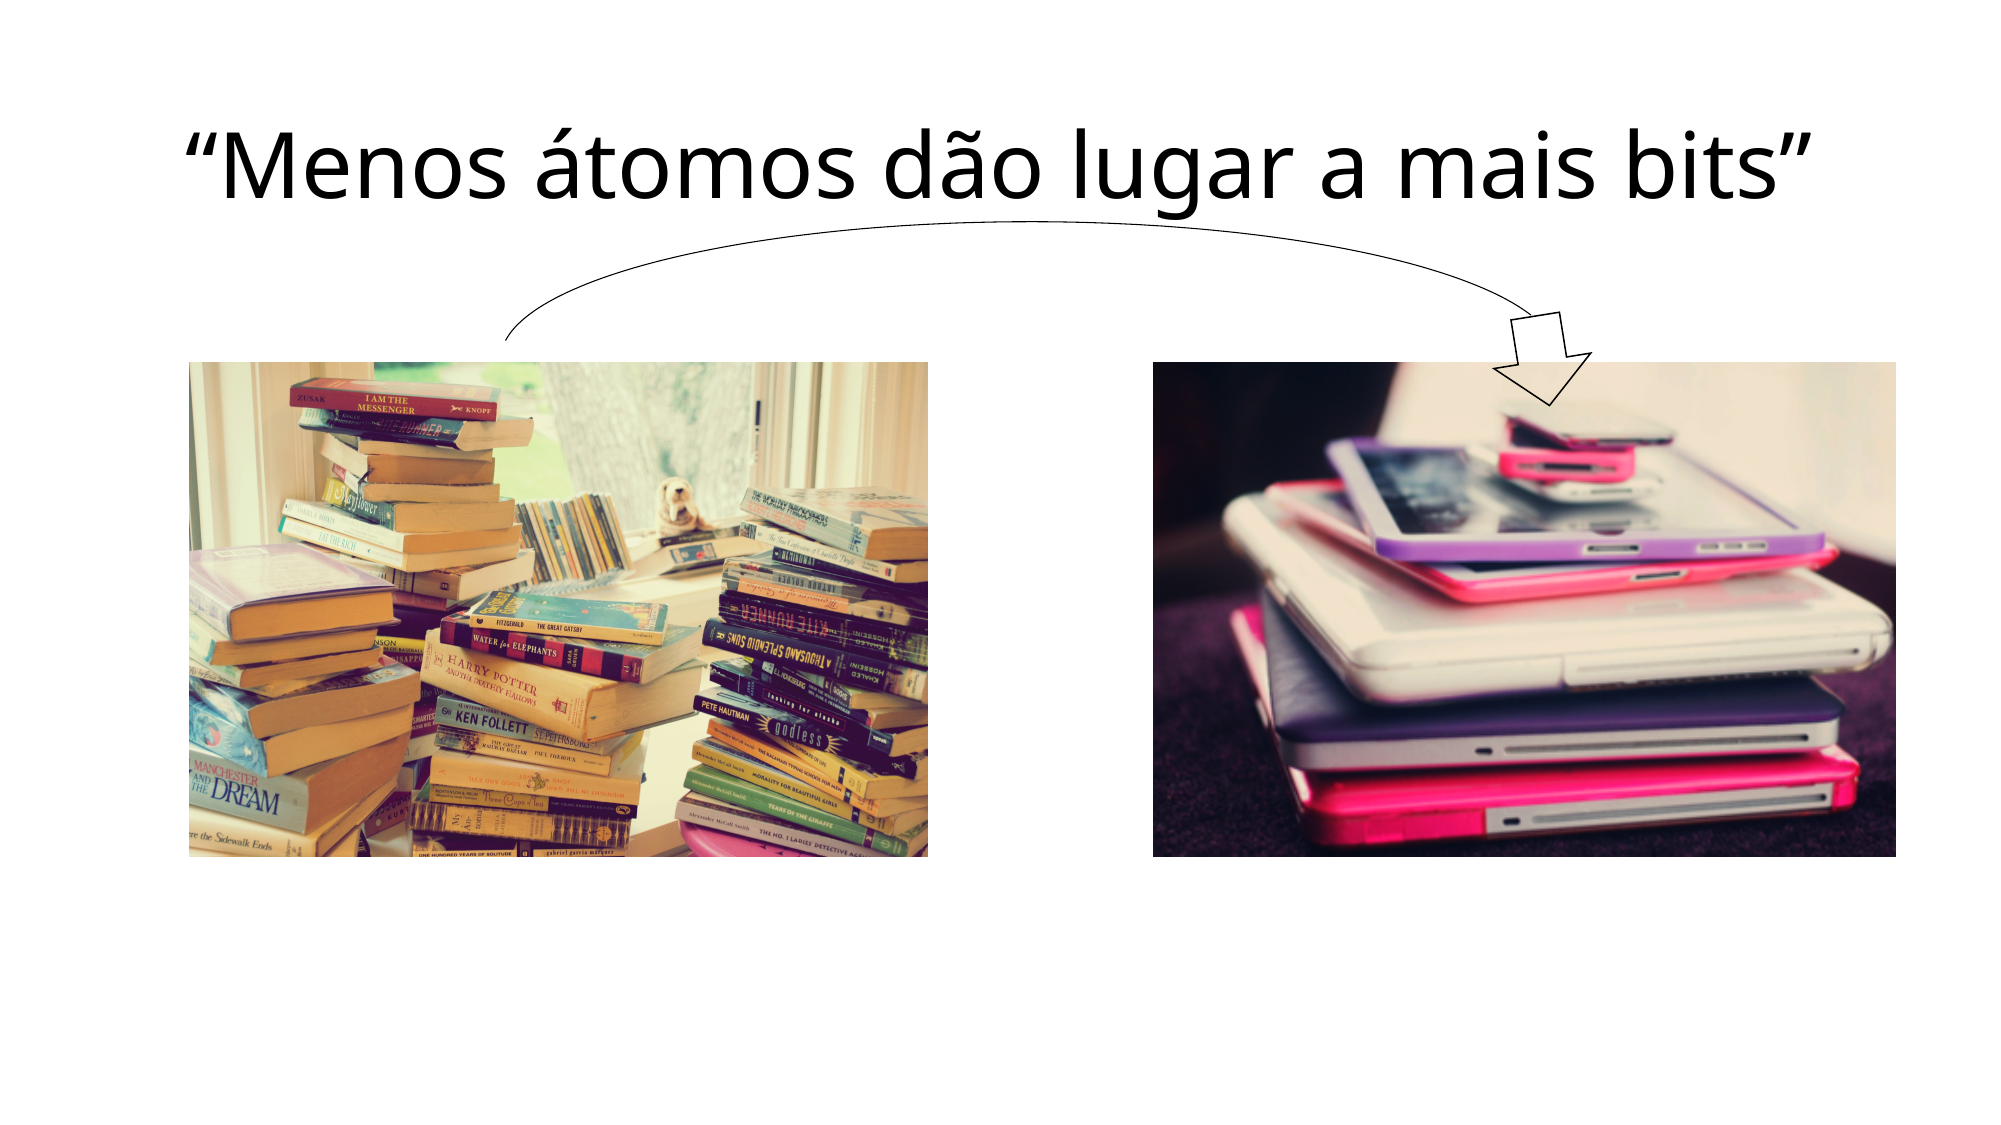

# “Menos átomos dão lugar a mais bits”